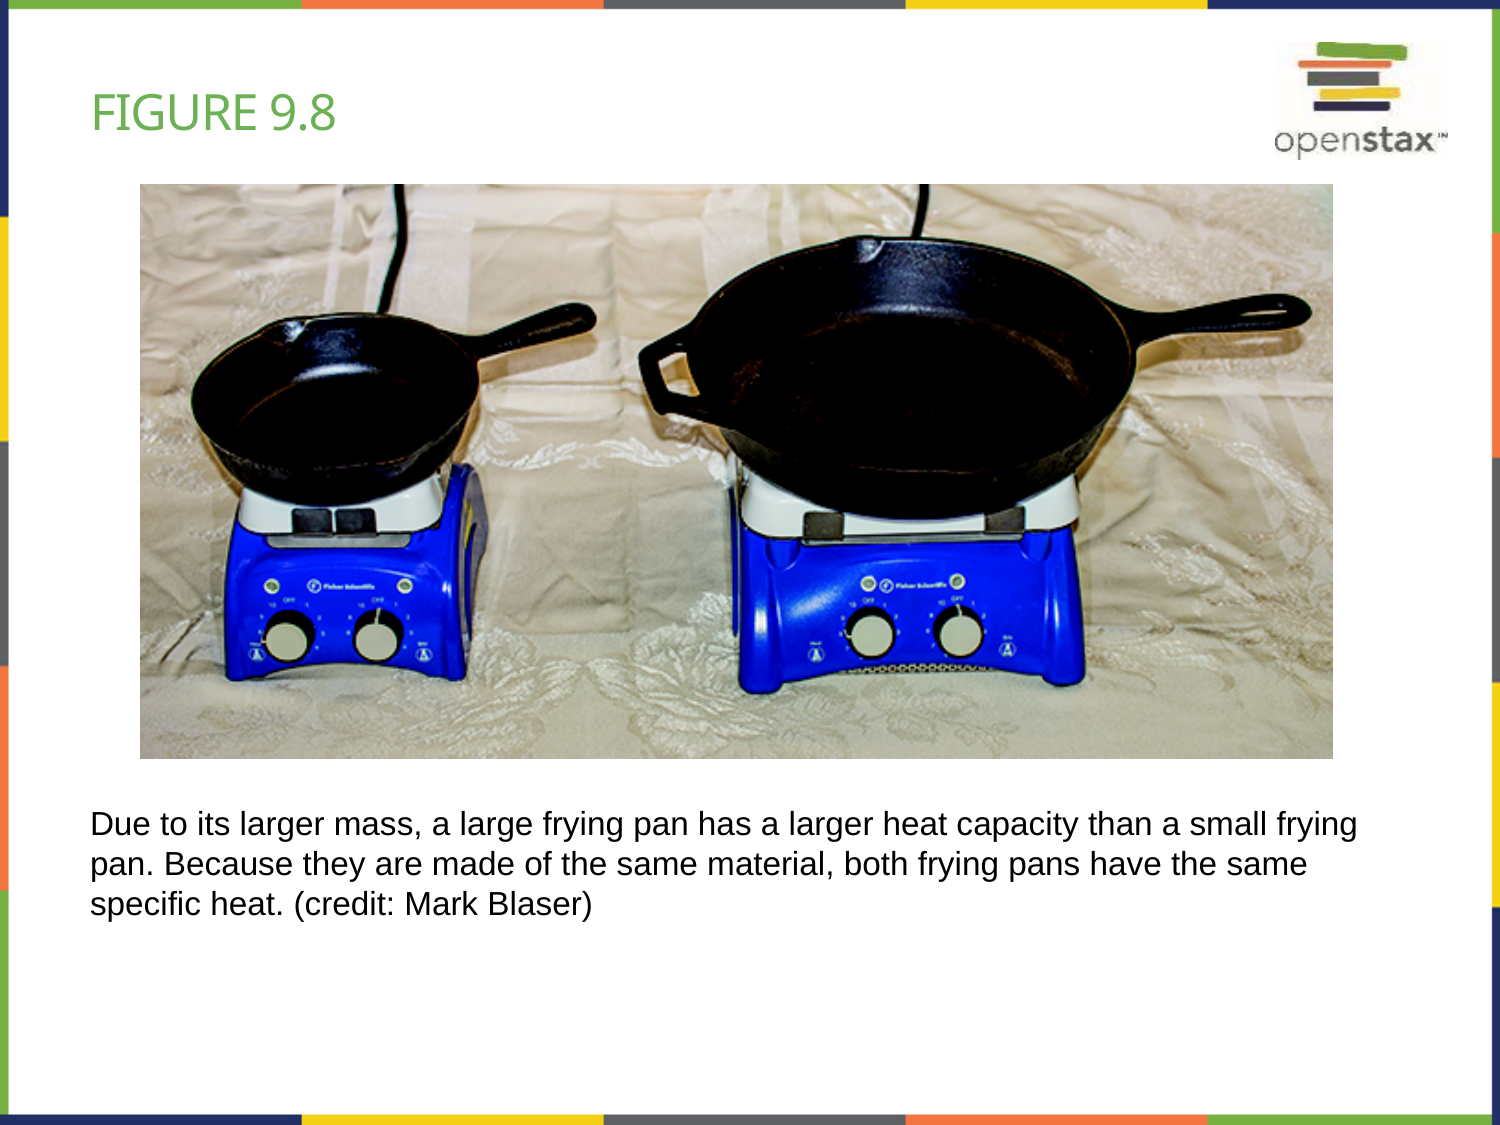

# Figure 9.8
Due to its larger mass, a large frying pan has a larger heat capacity than a small frying pan. Because they are made of the same material, both frying pans have the same specific heat. (credit: Mark Blaser)